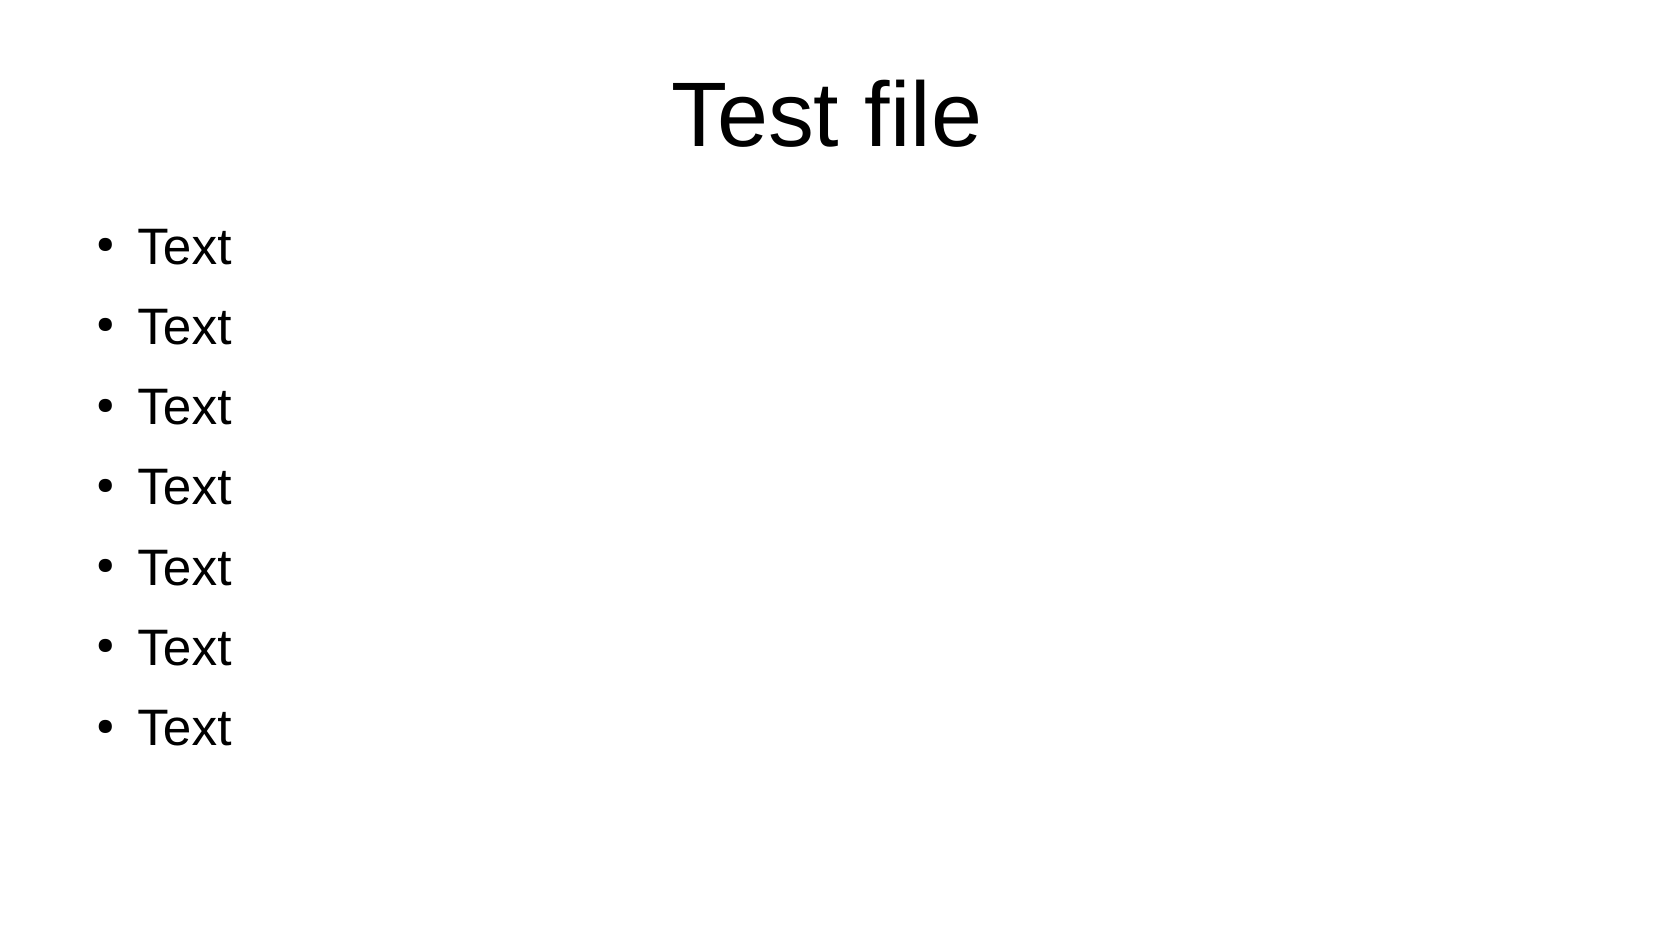

# Test file
Text
Text
Text
Text
Text
Text
Text